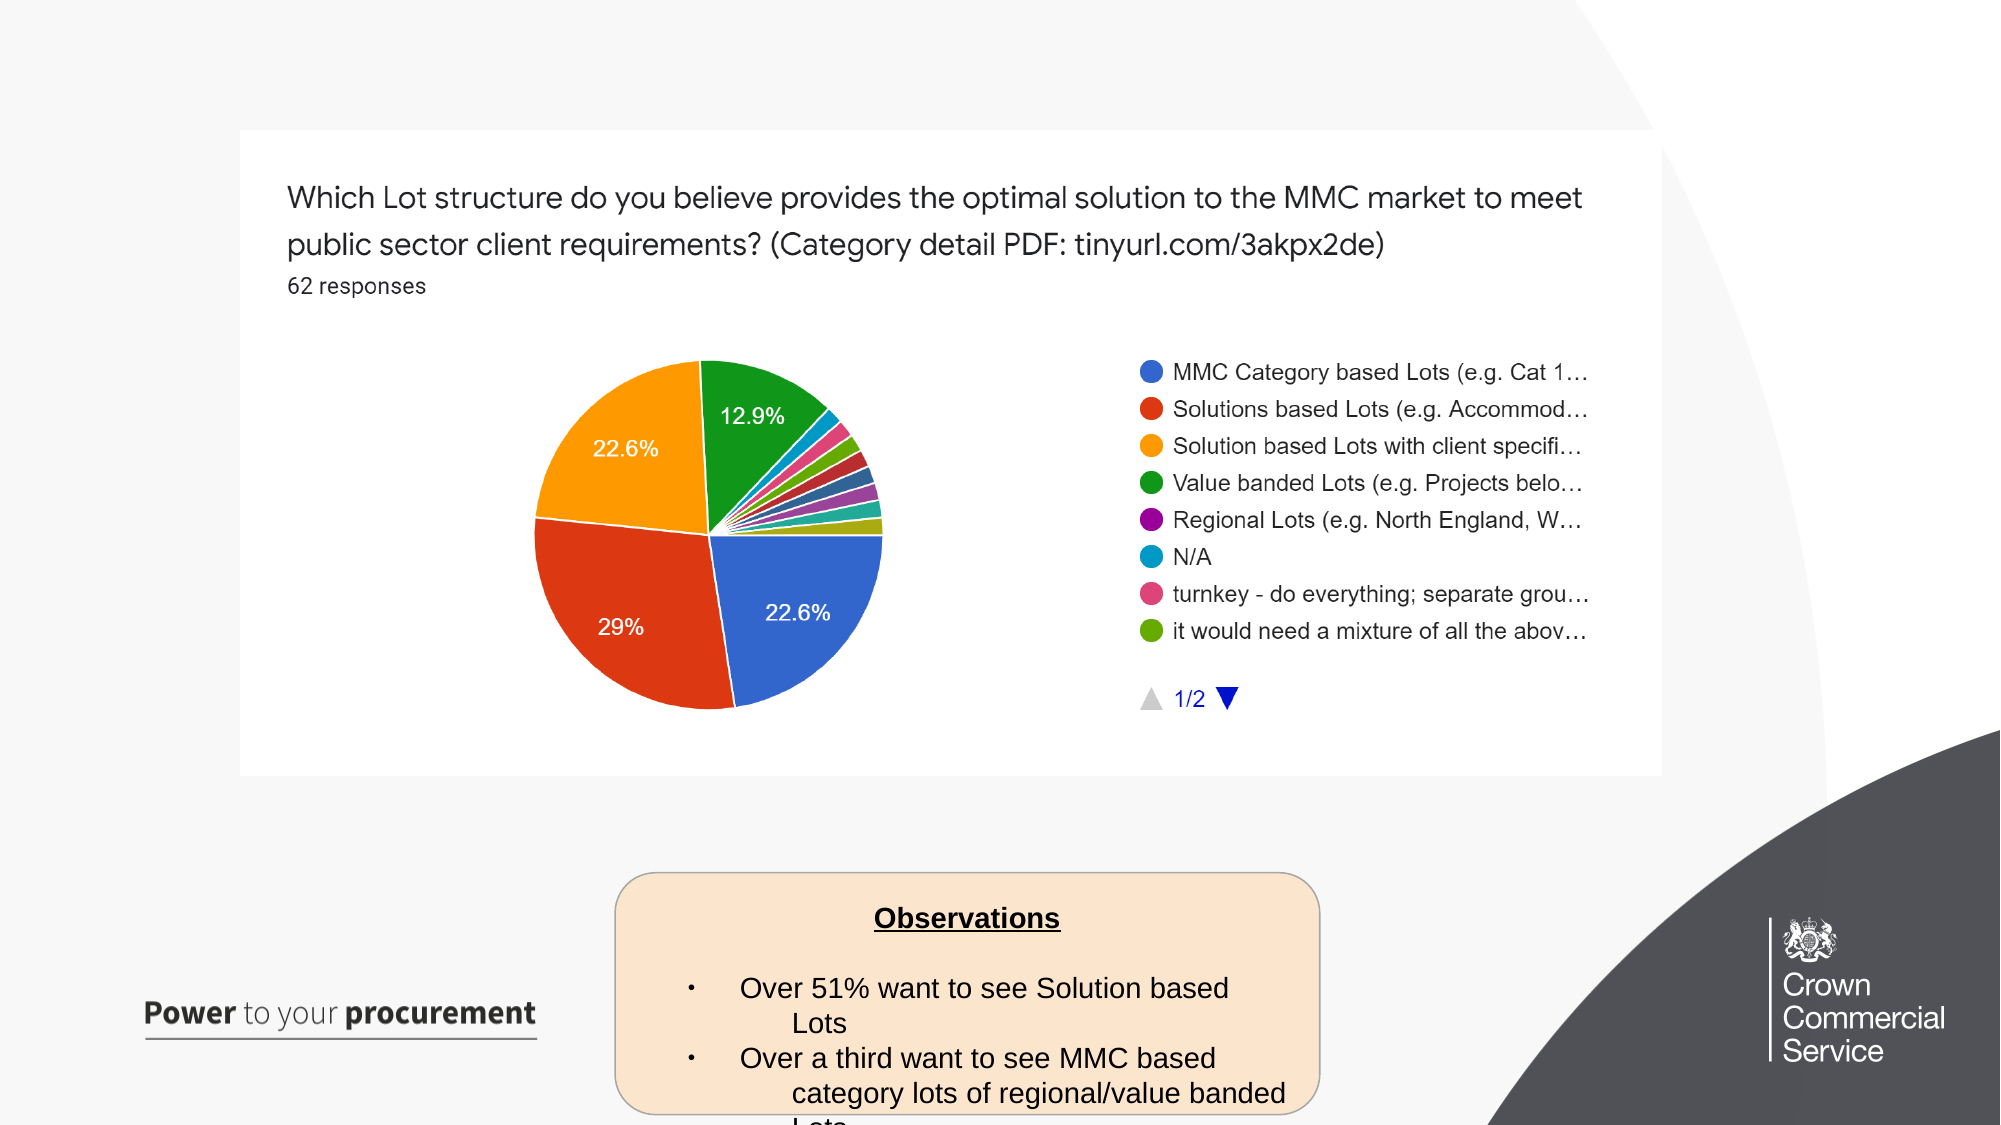

Observations
Over 51% want to see Solution based Lots
Over a third want to see MMC based category lots of regional/value banded Lots